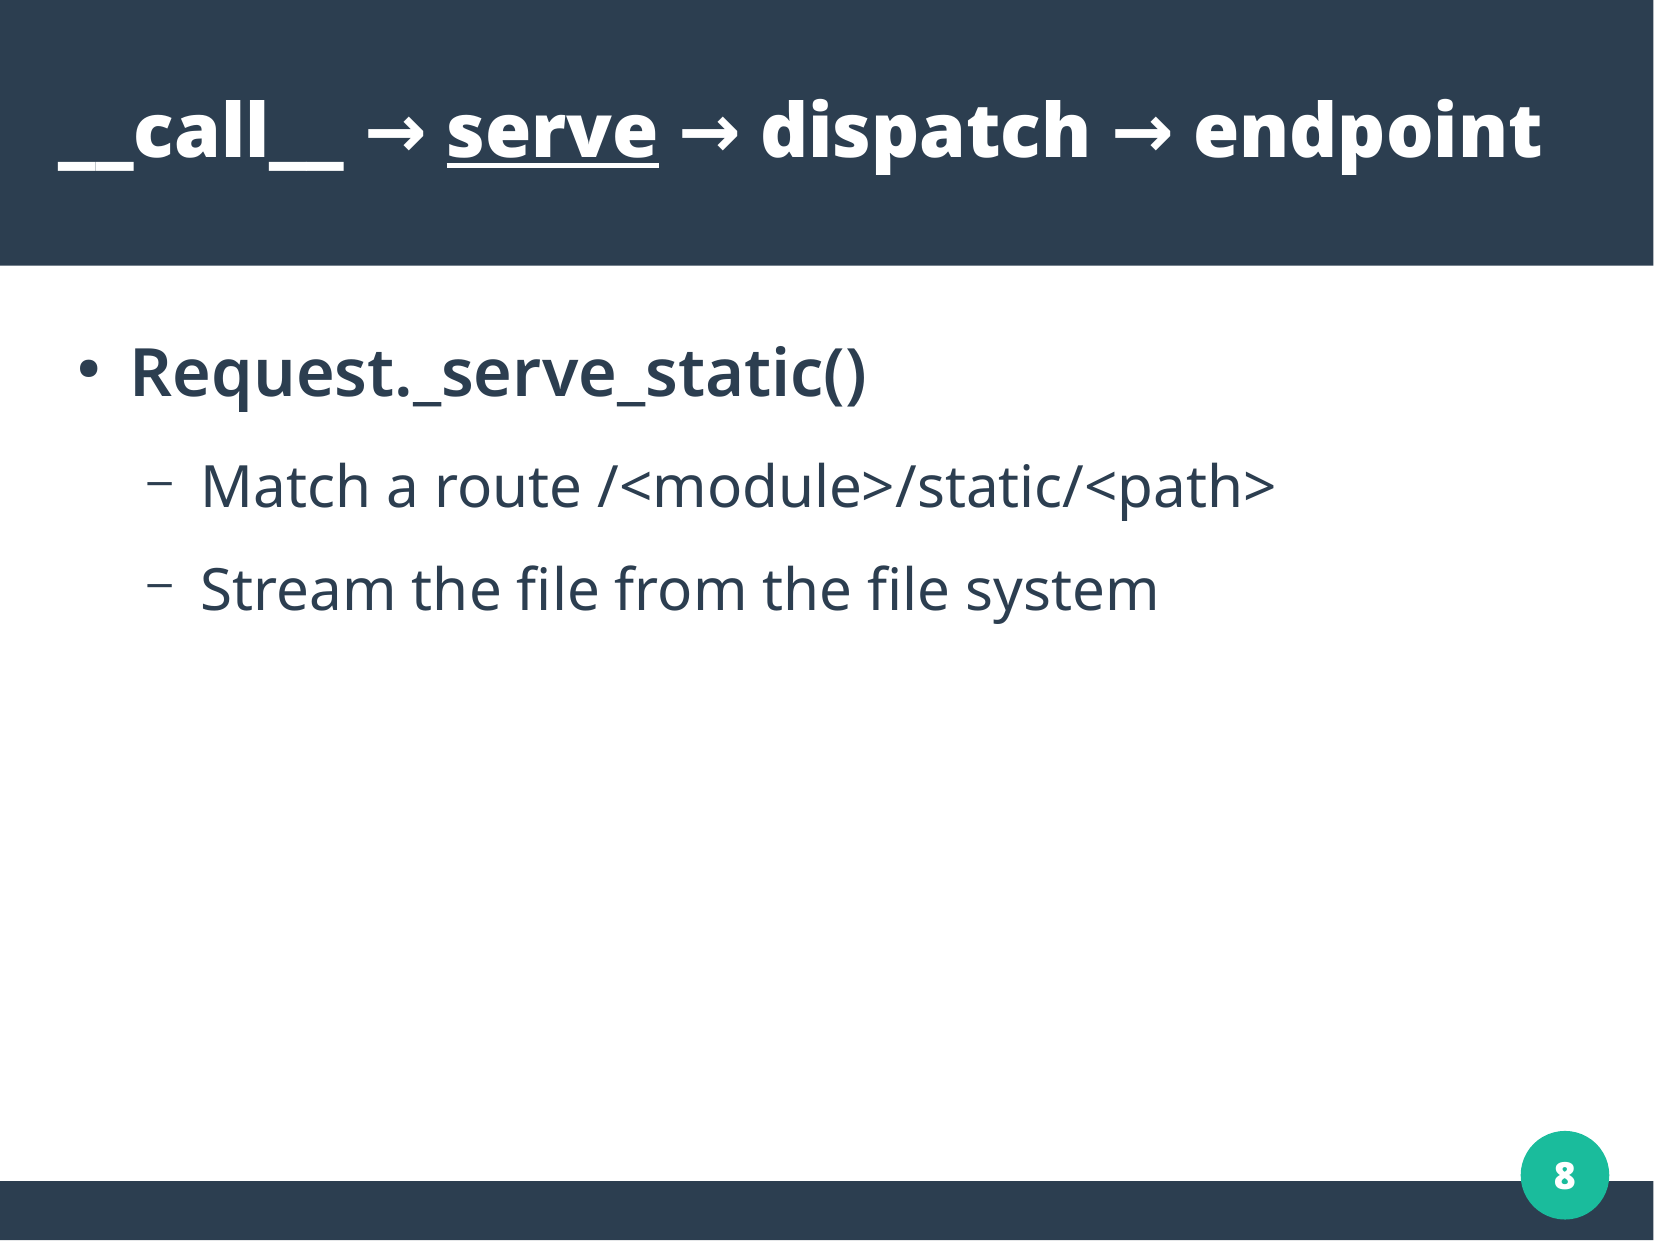

# __call__ → serve → dispatch → endpoint
Request._serve_static()
Match a route /<module>/static/<path>
Stream the file from the file system
8